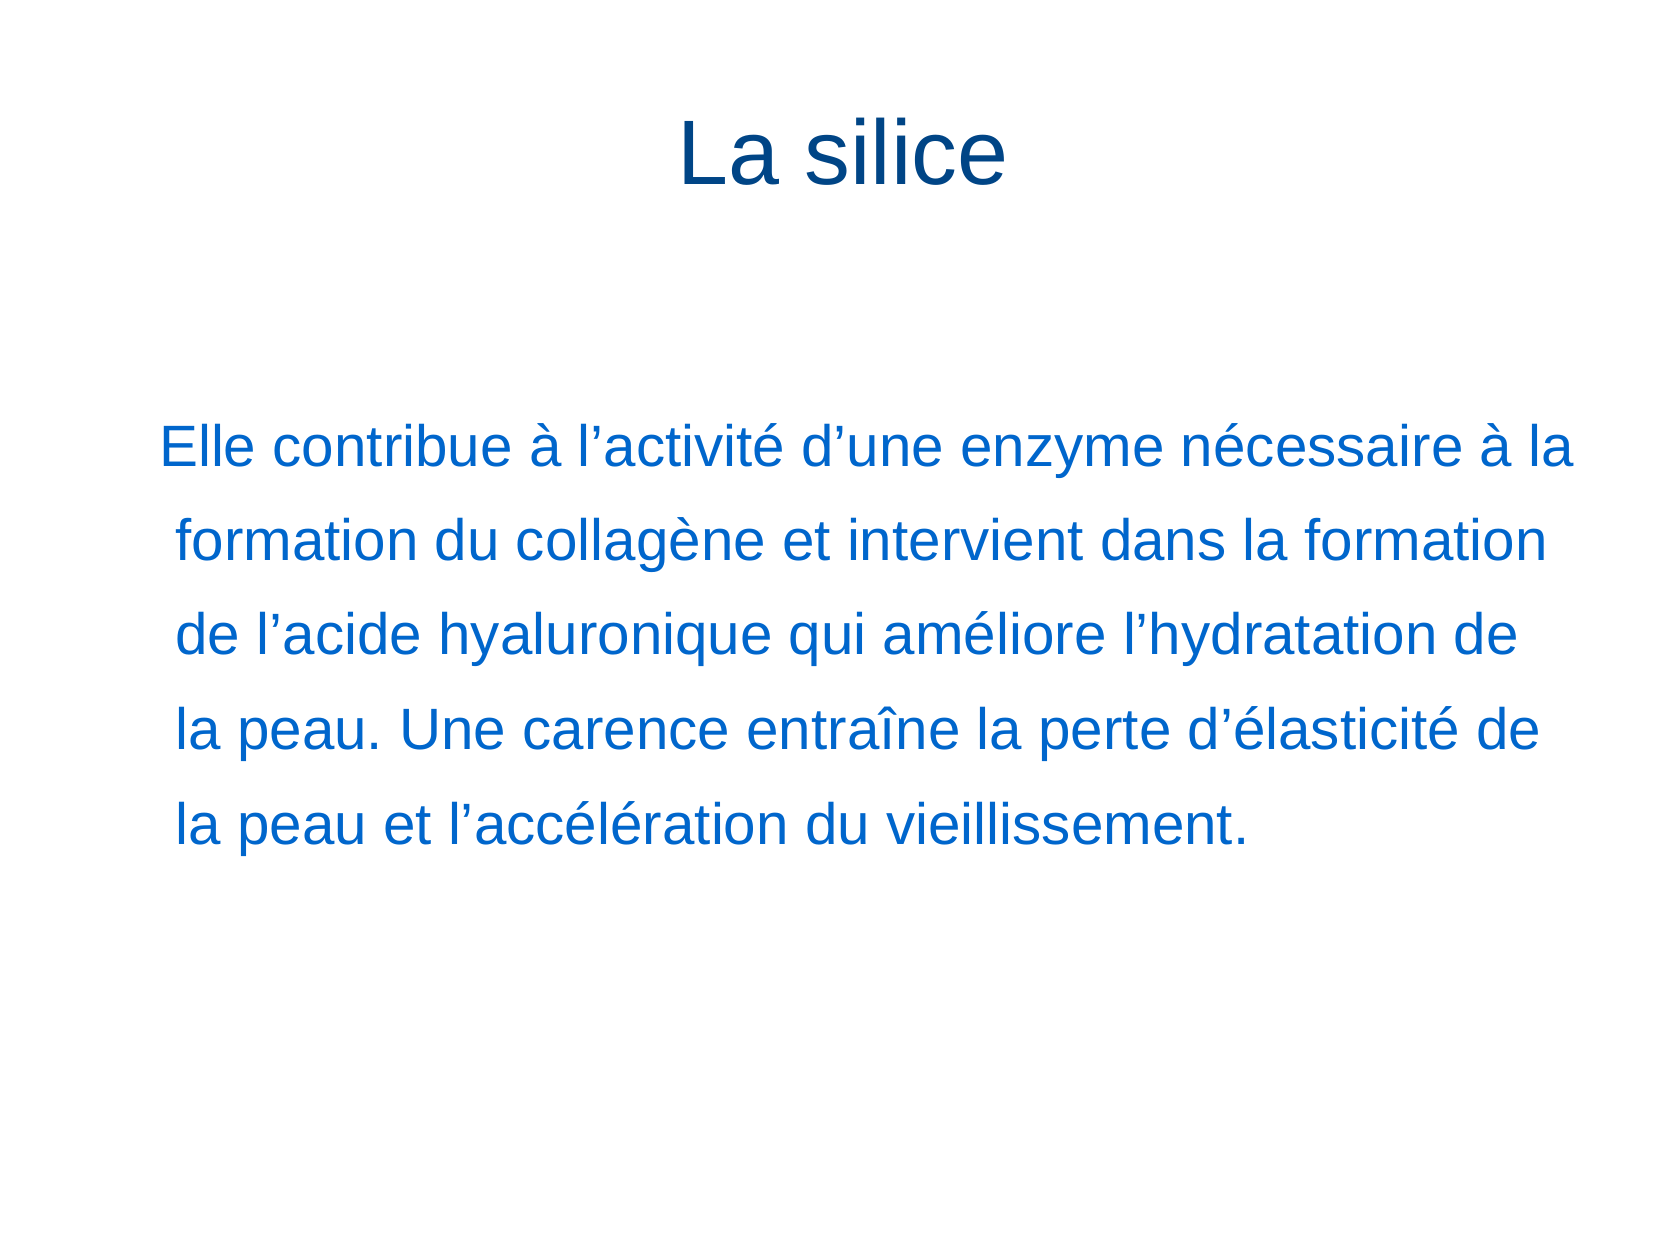

# La silice
Elle contribue à l’activité d’une enzyme nécessaire à la
 formation du collagène et intervient dans la formation
 de l’acide hyaluronique qui améliore l’hydratation de
 la peau. Une carence entraîne la perte d’élasticité de
 la peau et l’accélération du vieillissement.